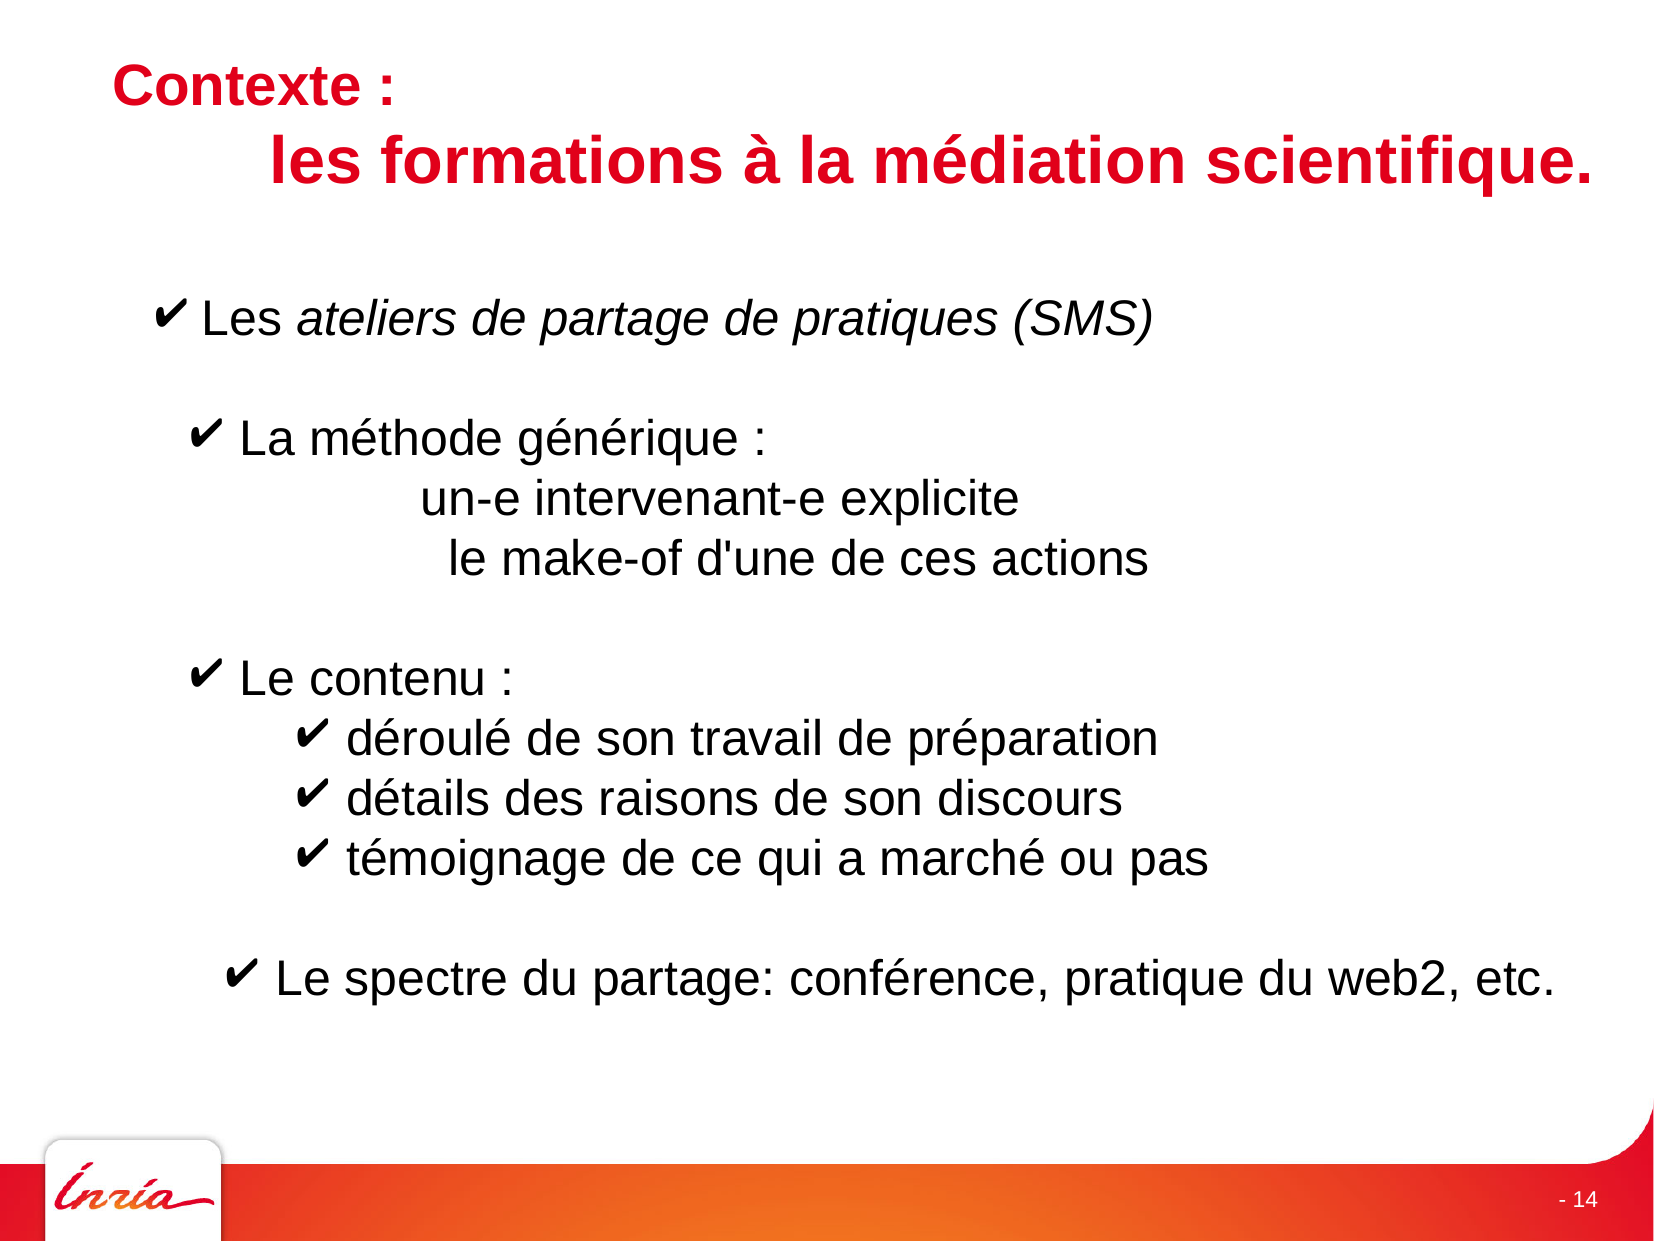

# Contexte : les formations à la médiation scientifique.
 Les ateliers de partage de pratiques (SMS)
 La méthode générique :
 un-e intervenant-e explicite
 le make-of d'une de ces actions
 Le contenu :
 déroulé de son travail de préparation
 détails des raisons de son discours
 témoignage de ce qui a marché ou pas
 Le spectre du partage: conférence, pratique du web2, etc.